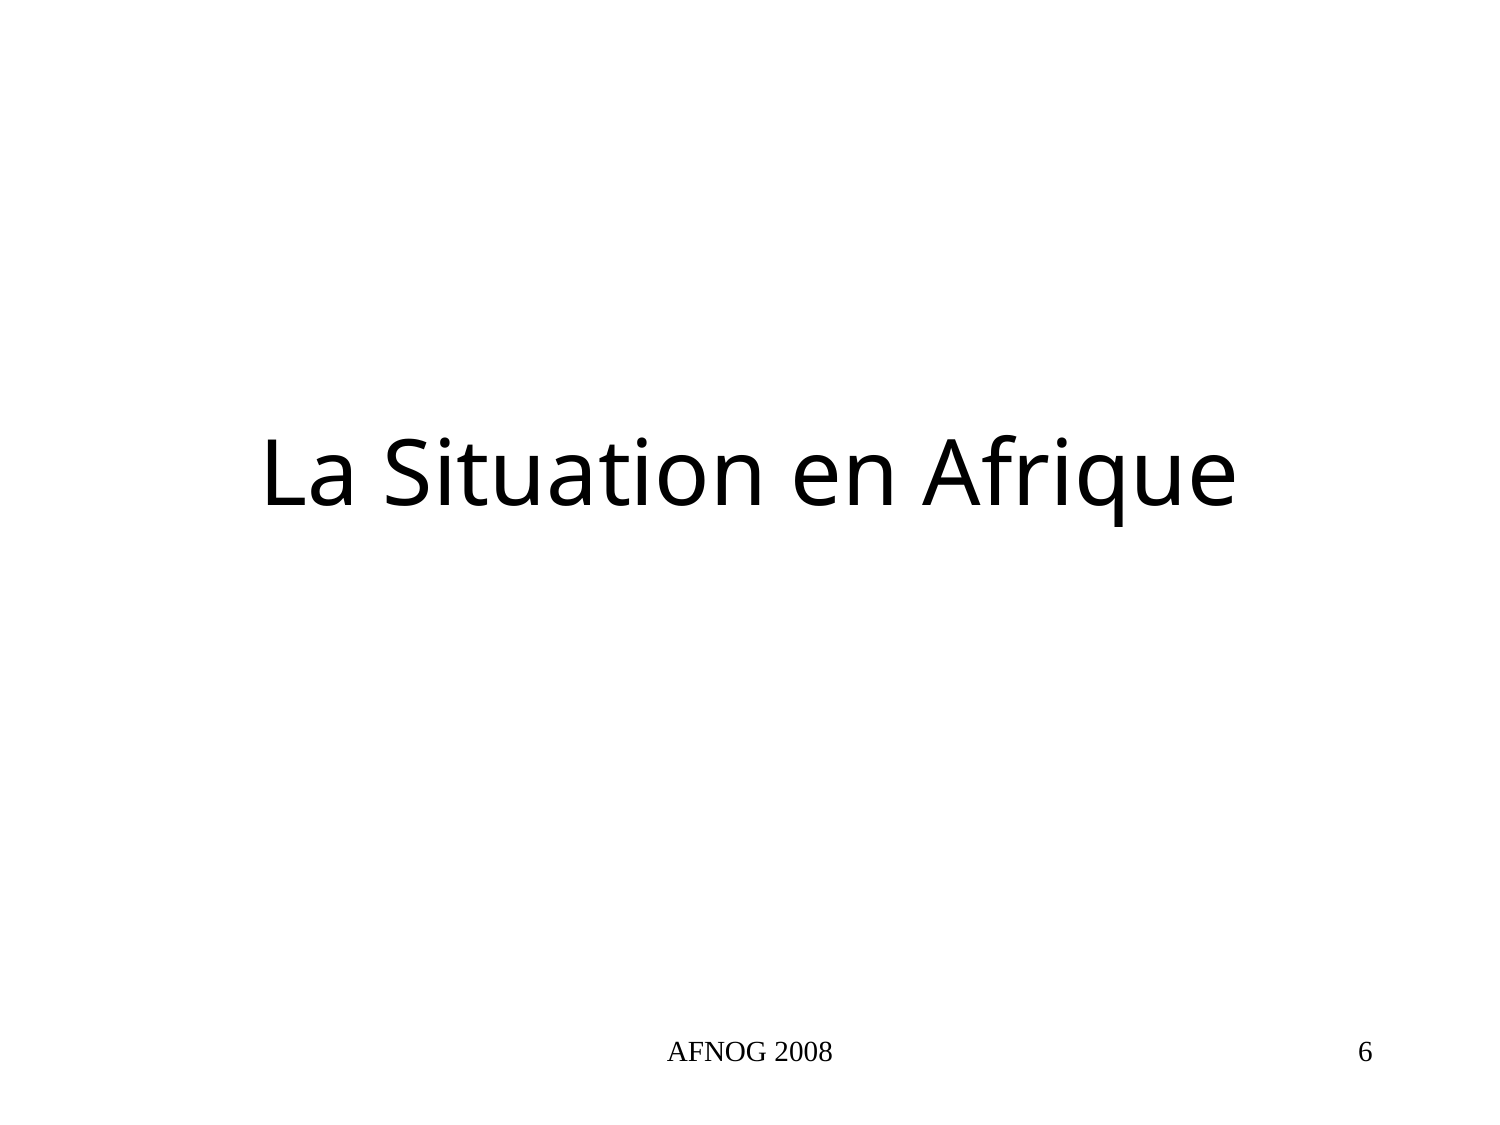

# La Situation en Afrique
AFNOG 2008